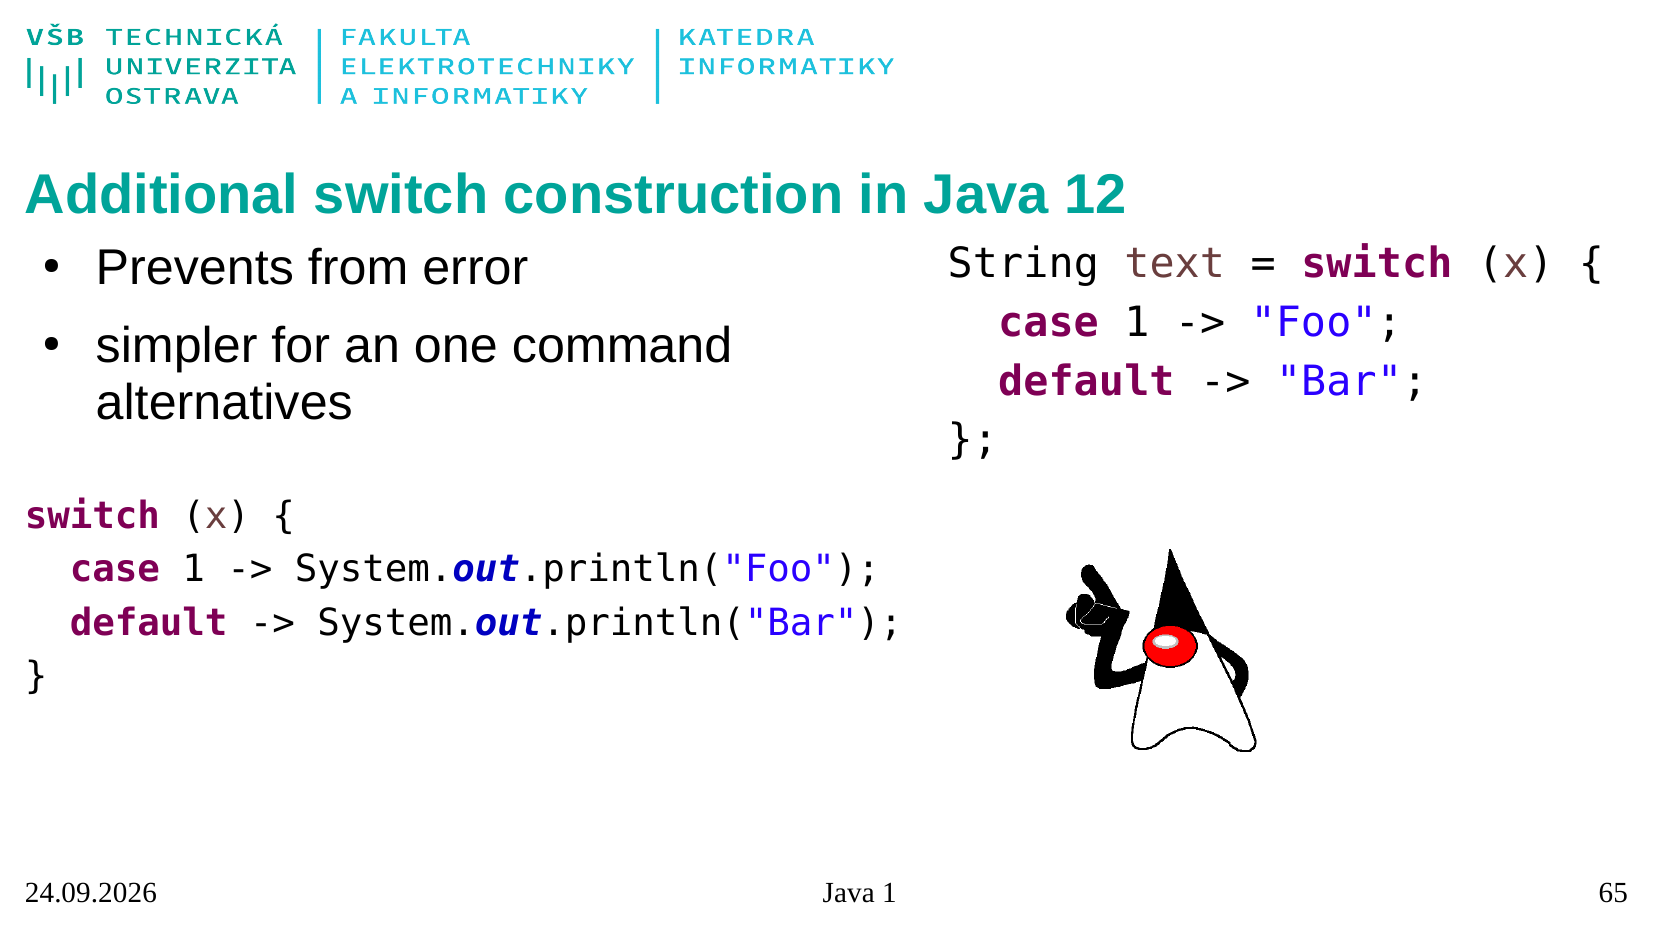

# Additional switch construction in Java 12
Prevents from error
simpler for an one command alternatives
switch (x) {
 case 1 -> System.out.println("Foo");
 default -> System.out.println("Bar");
}
 String text = switch (x) {
 case 1 -> "Foo";
 default -> "Bar";
 };
Java 1
65